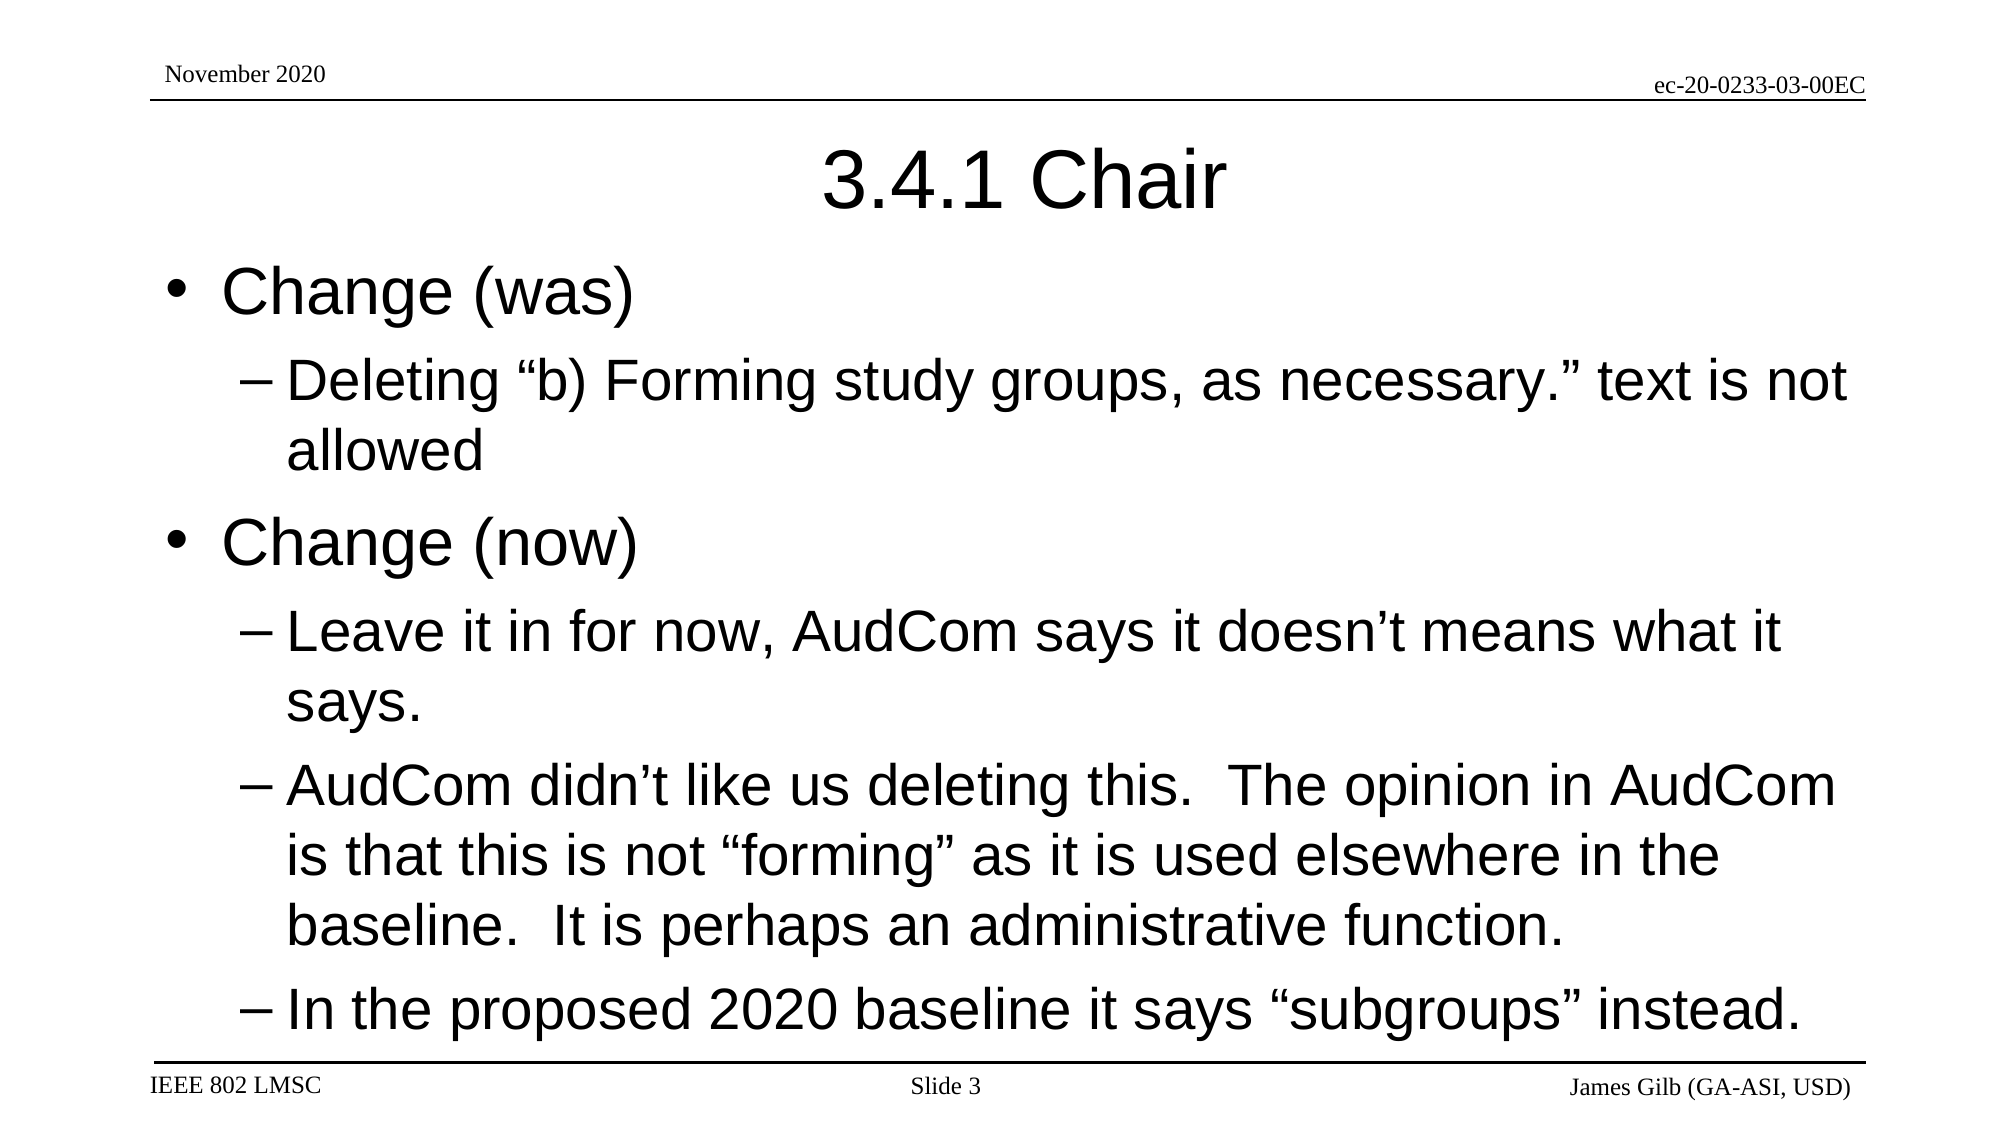

# 3.4.1 Chair
Change (was)
Deleting “b) Forming study groups, as necessary.” text is not allowed
Change (now)
Leave it in for now, AudCom says it doesn’t means what it says.
AudCom didn’t like us deleting this. The opinion in AudCom is that this is not “forming” as it is used elsewhere in the baseline. It is perhaps an administrative function.
In the proposed 2020 baseline it says “subgroups” instead.
3